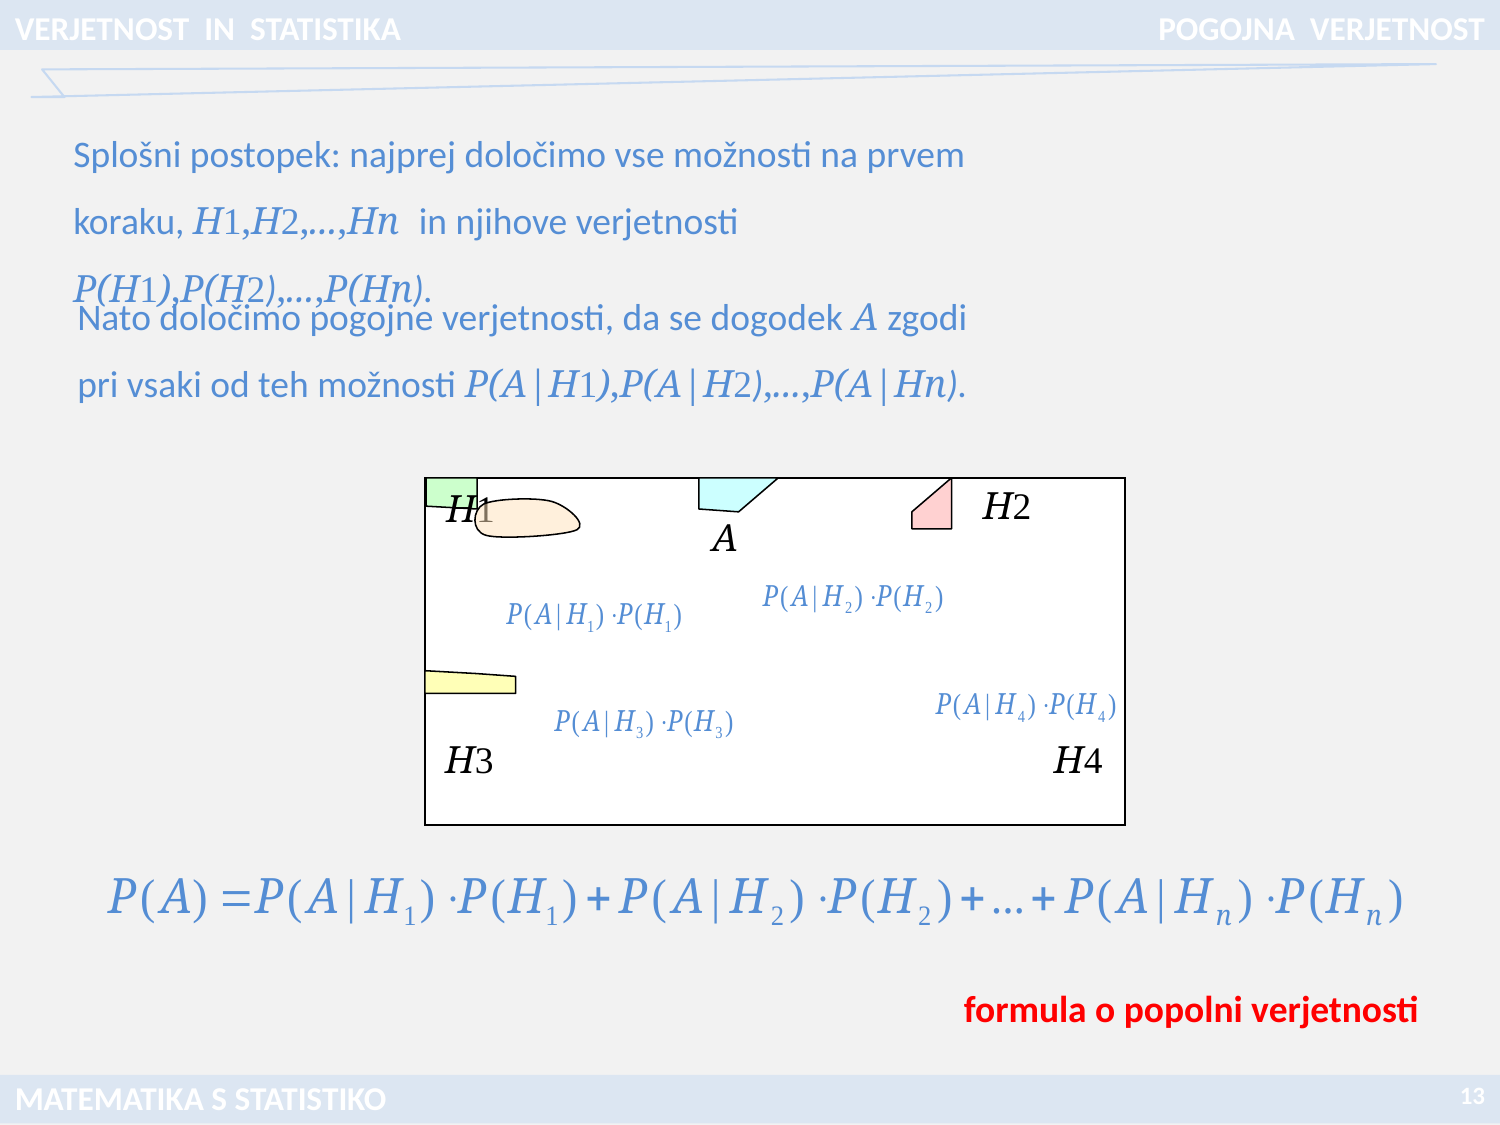

VERJETNOST IN STATISTIKA
POGOJNA VERJETNOST
Splošni postopek: najprej določimo vse možnosti na prvem koraku, H1,H2,...,Hn in njihove verjetnosti P(H1),P(H2),...,P(Hn).
Nato določimo pogojne verjetnosti, da se dogodek A zgodi pri vsaki od teh možnosti P(A|H1),P(A|H2),...,P(A|Hn).
H2
H1
H4
A
H3
formula o popolni verjetnosti
MATEMATIKA S STATISTIKO